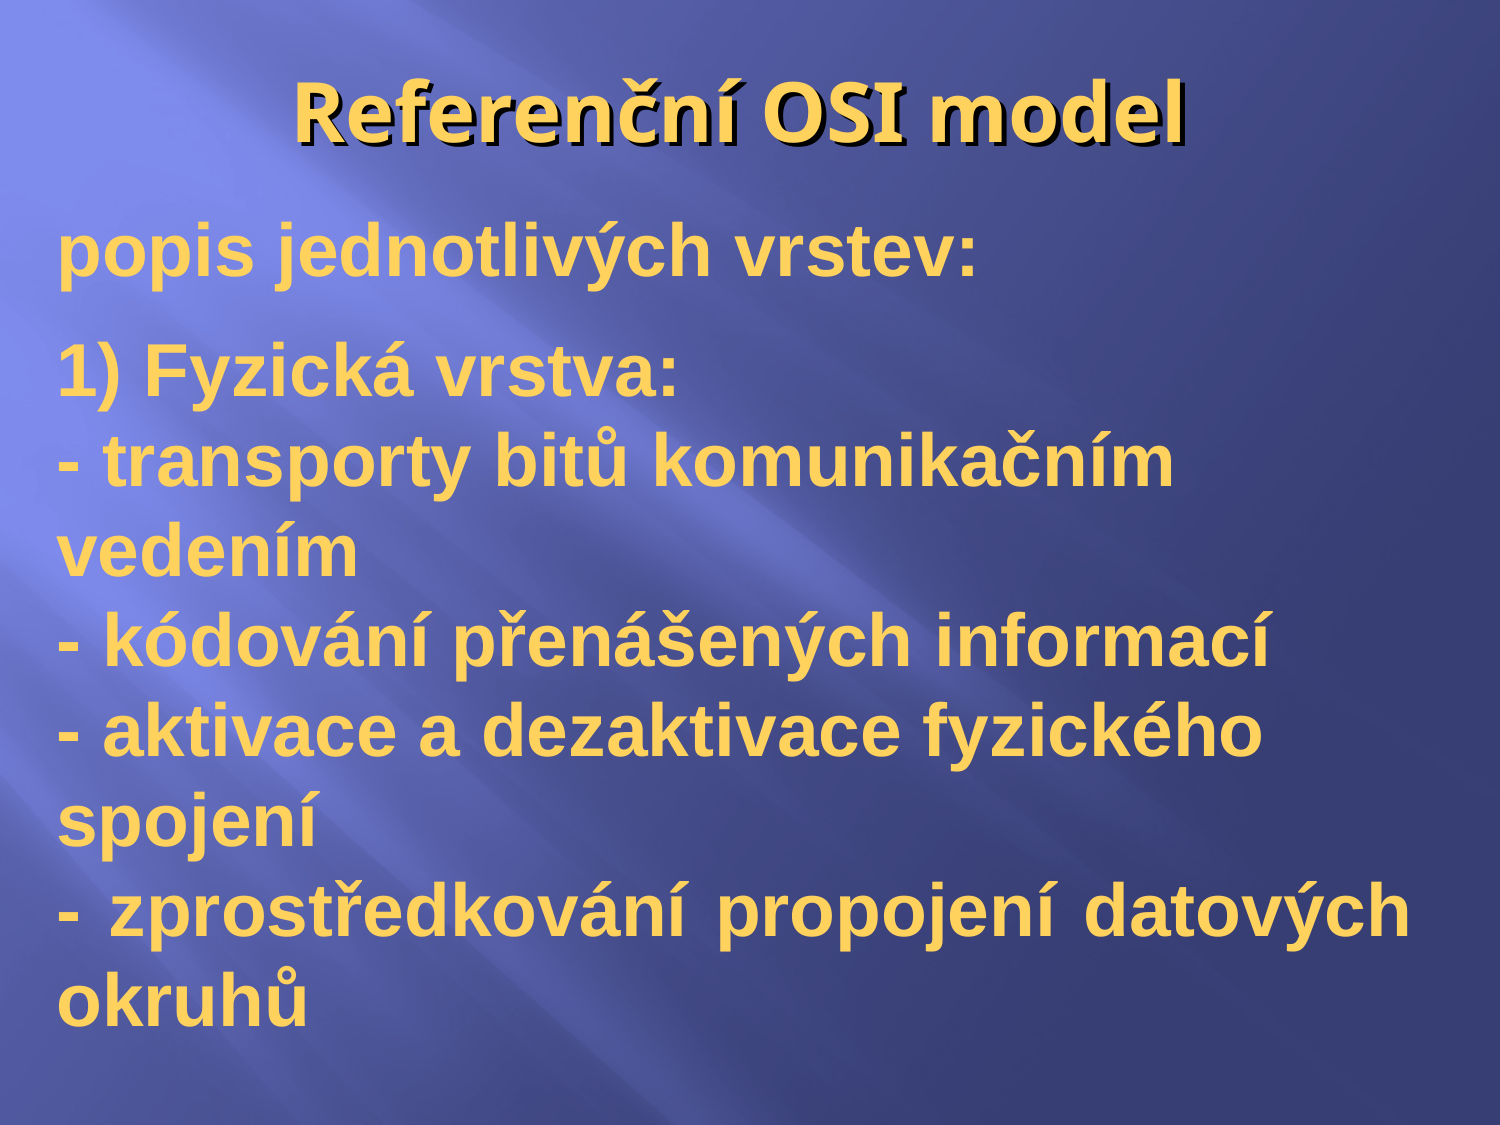

# Referenční OSI model
popis jednotlivých vrstev:
1) Fyzická vrstva:
- transporty bitů komunikačním
vedením
- kódování přenášených informací
- aktivace a dezaktivace fyzického
spojení
- zprostředkování propojení datových okruhů